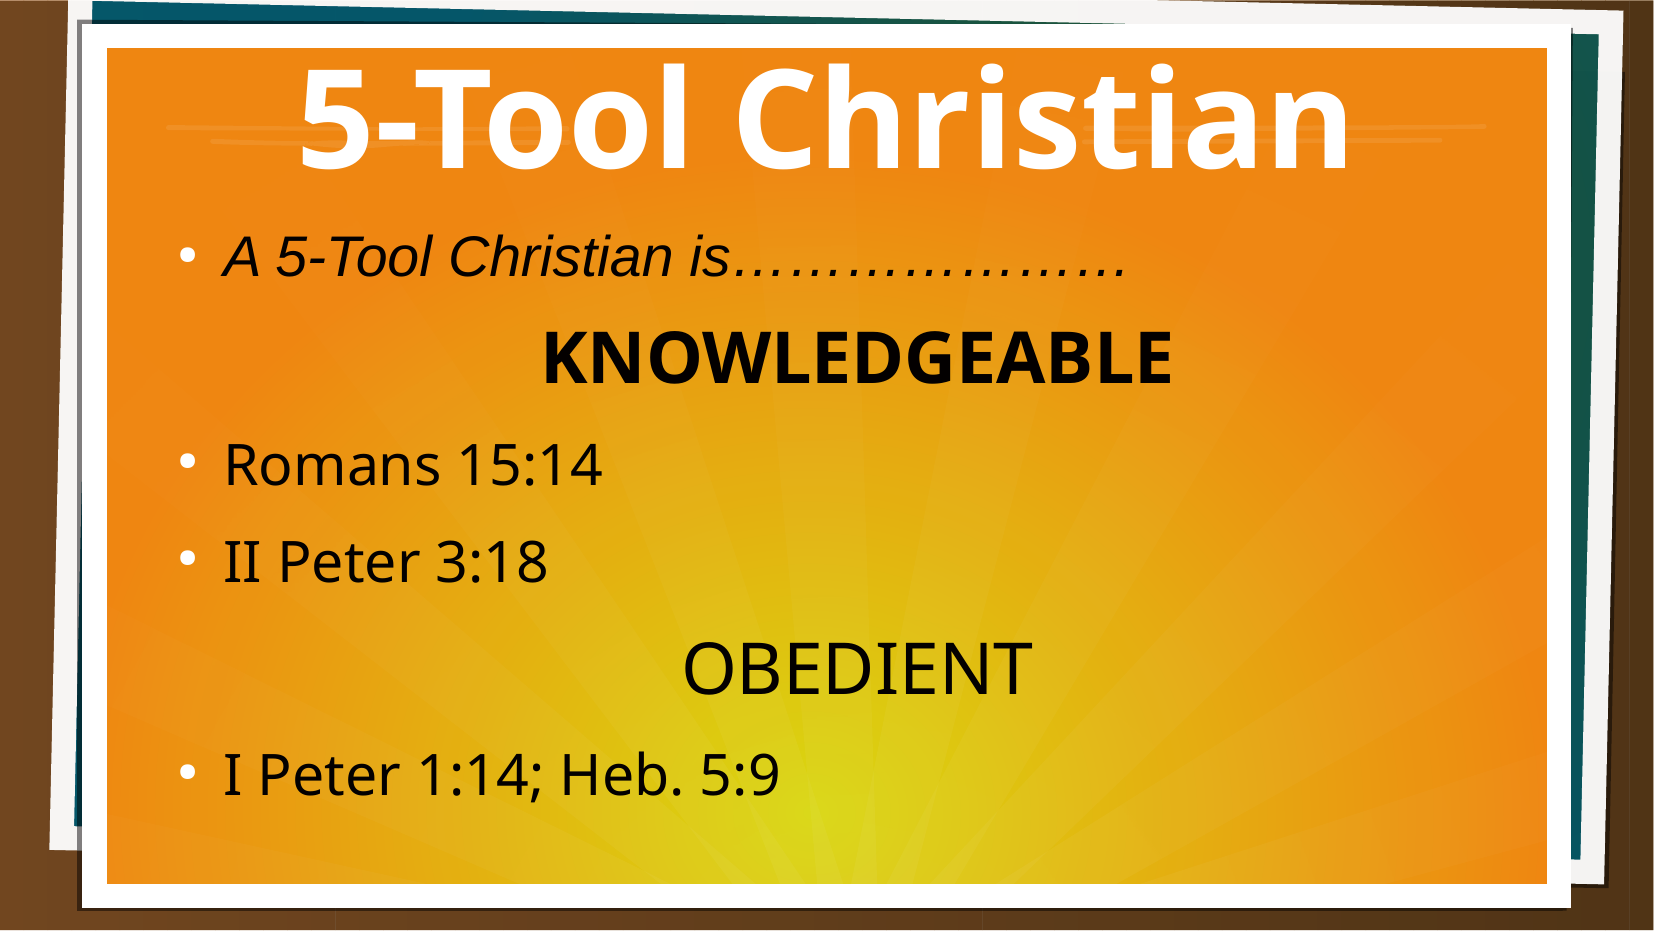

# 5-Tool Christian
A 5-Tool Christian is…………………
KNOWLEDGEABLE
Romans 15:14
II Peter 3:18
OBEDIENT
I Peter 1:14; Heb. 5:9